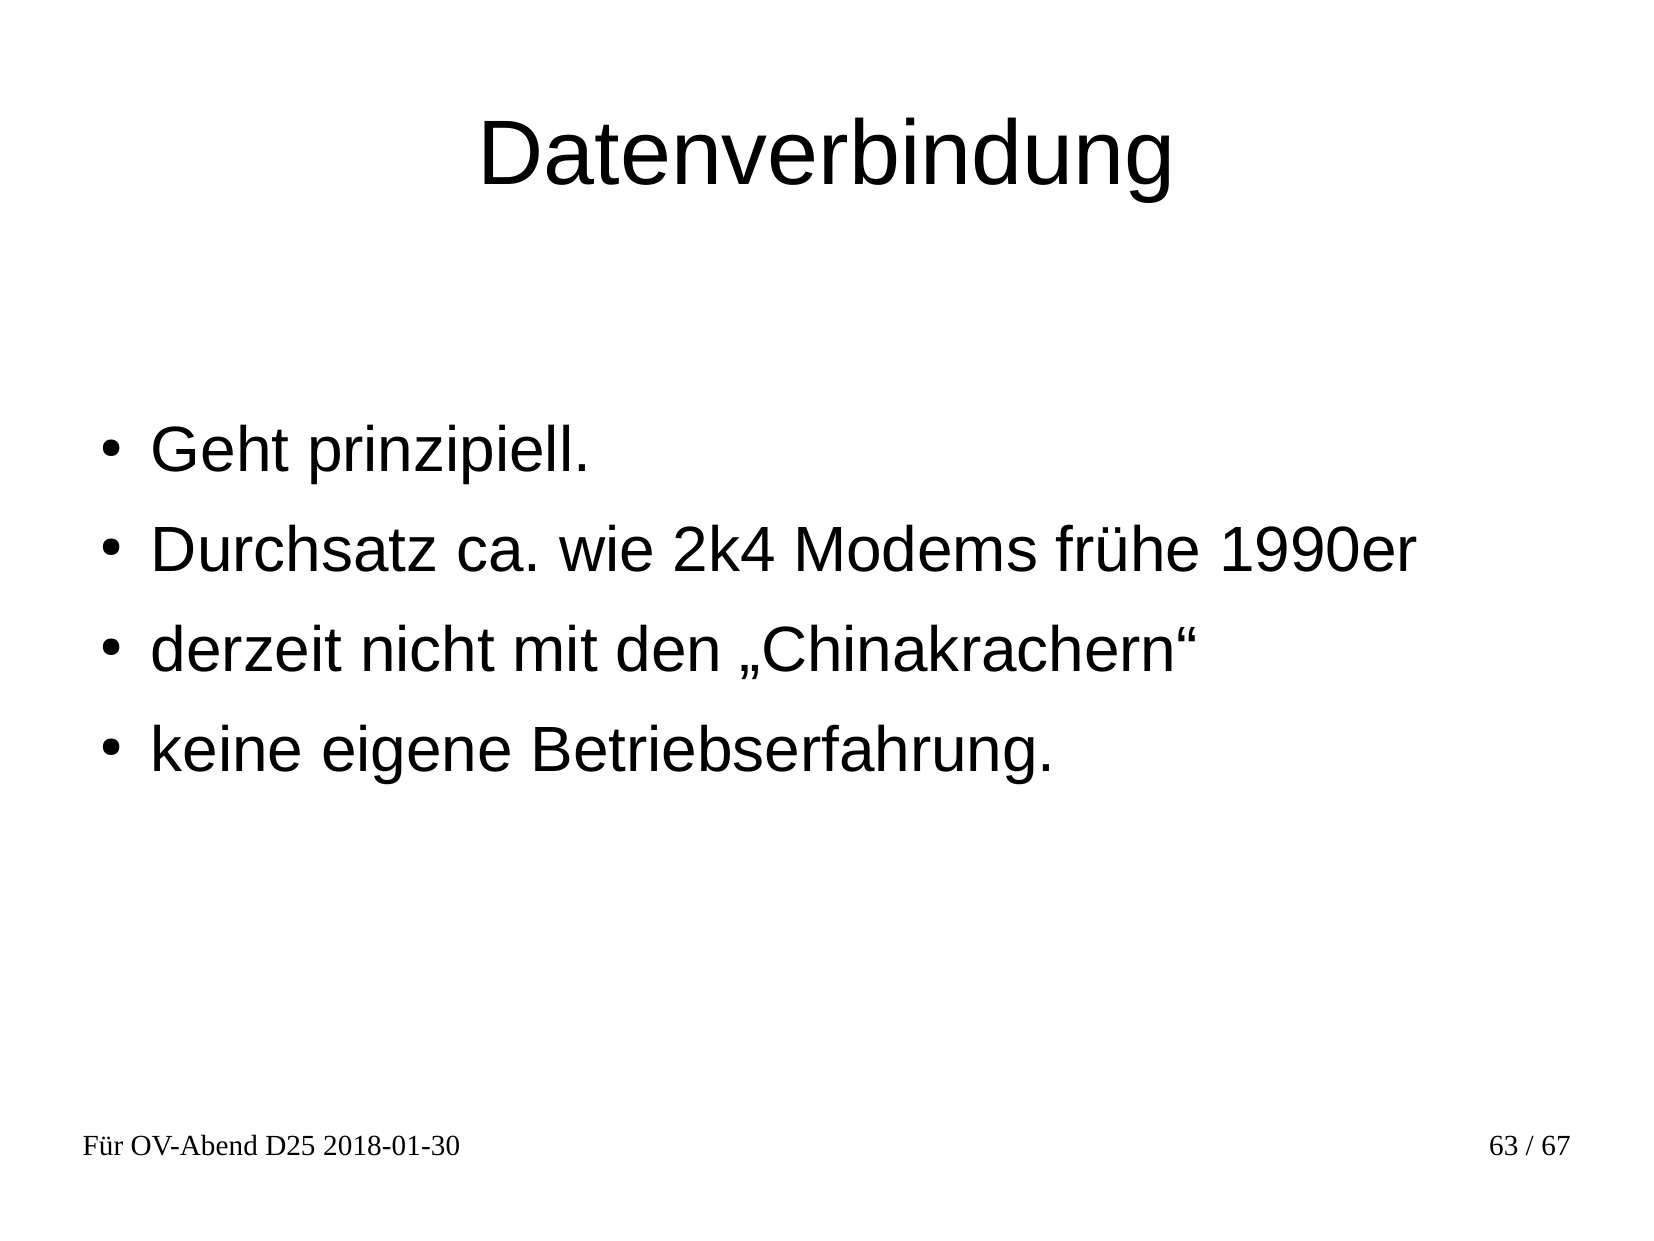

# Datenverbindung
Geht prinzipiell.
Durchsatz ca. wie 2k4 Modems frühe 1990er
derzeit nicht mit den „Chinakrachern“
keine eigene Betriebserfahrung.
63